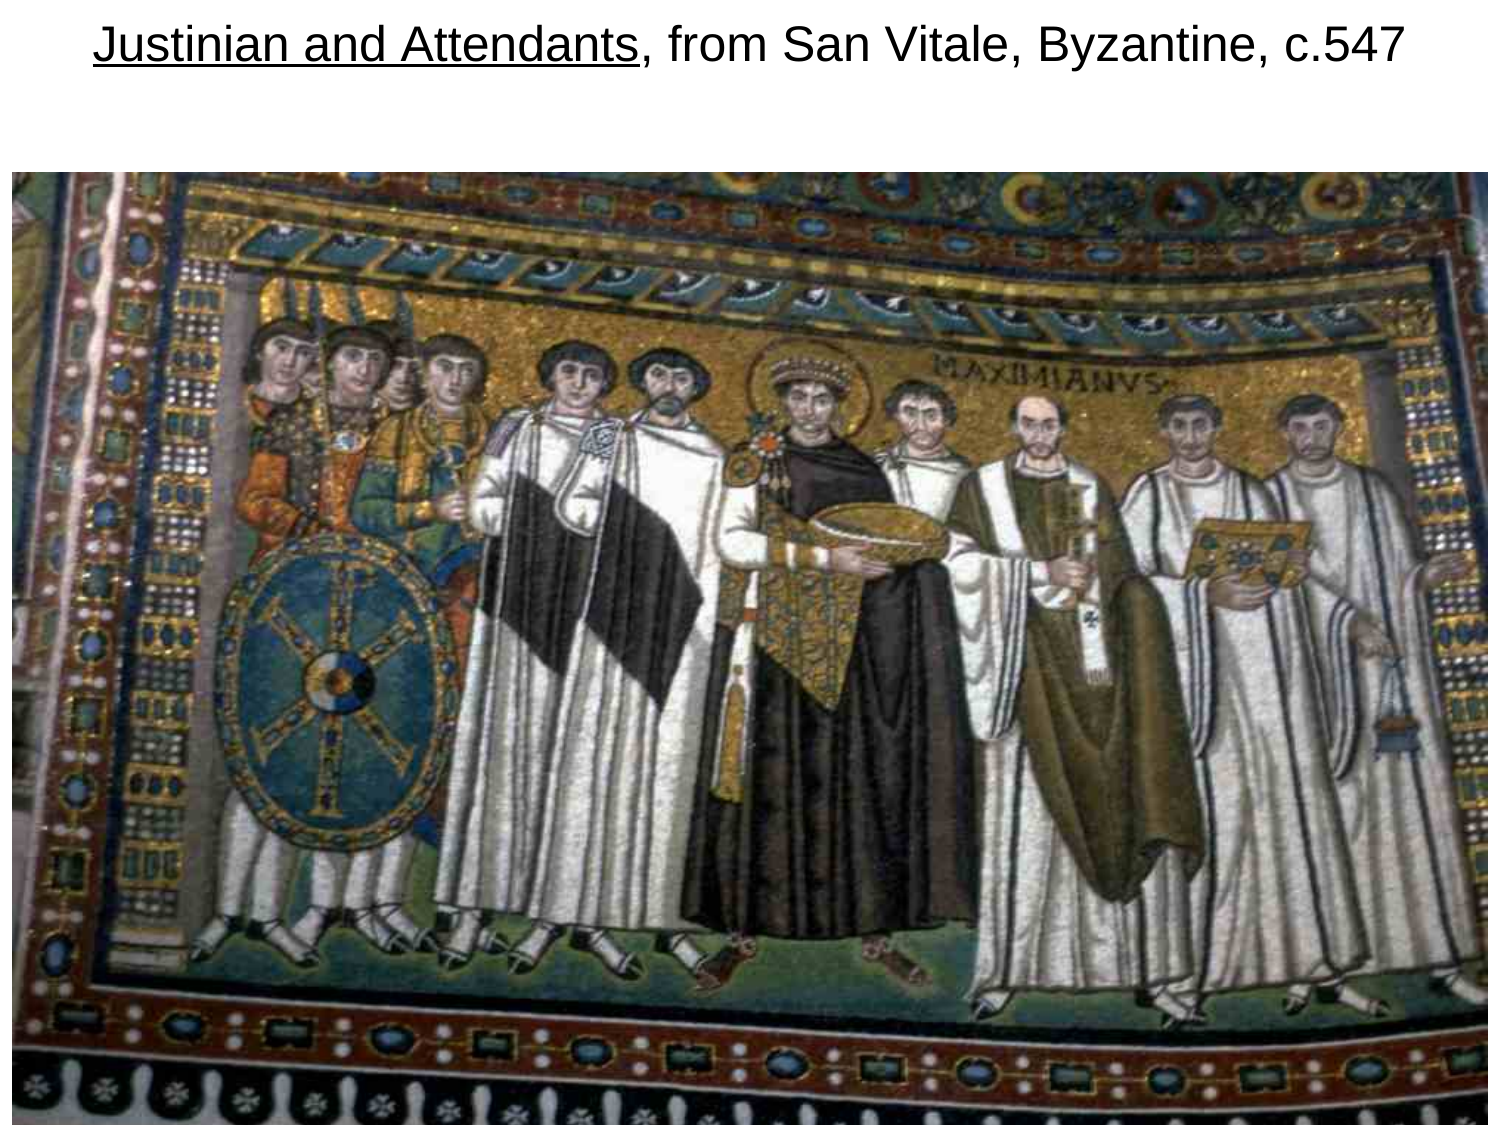

# Justinian and Attendants, from San Vitale, Byzantine, c.547